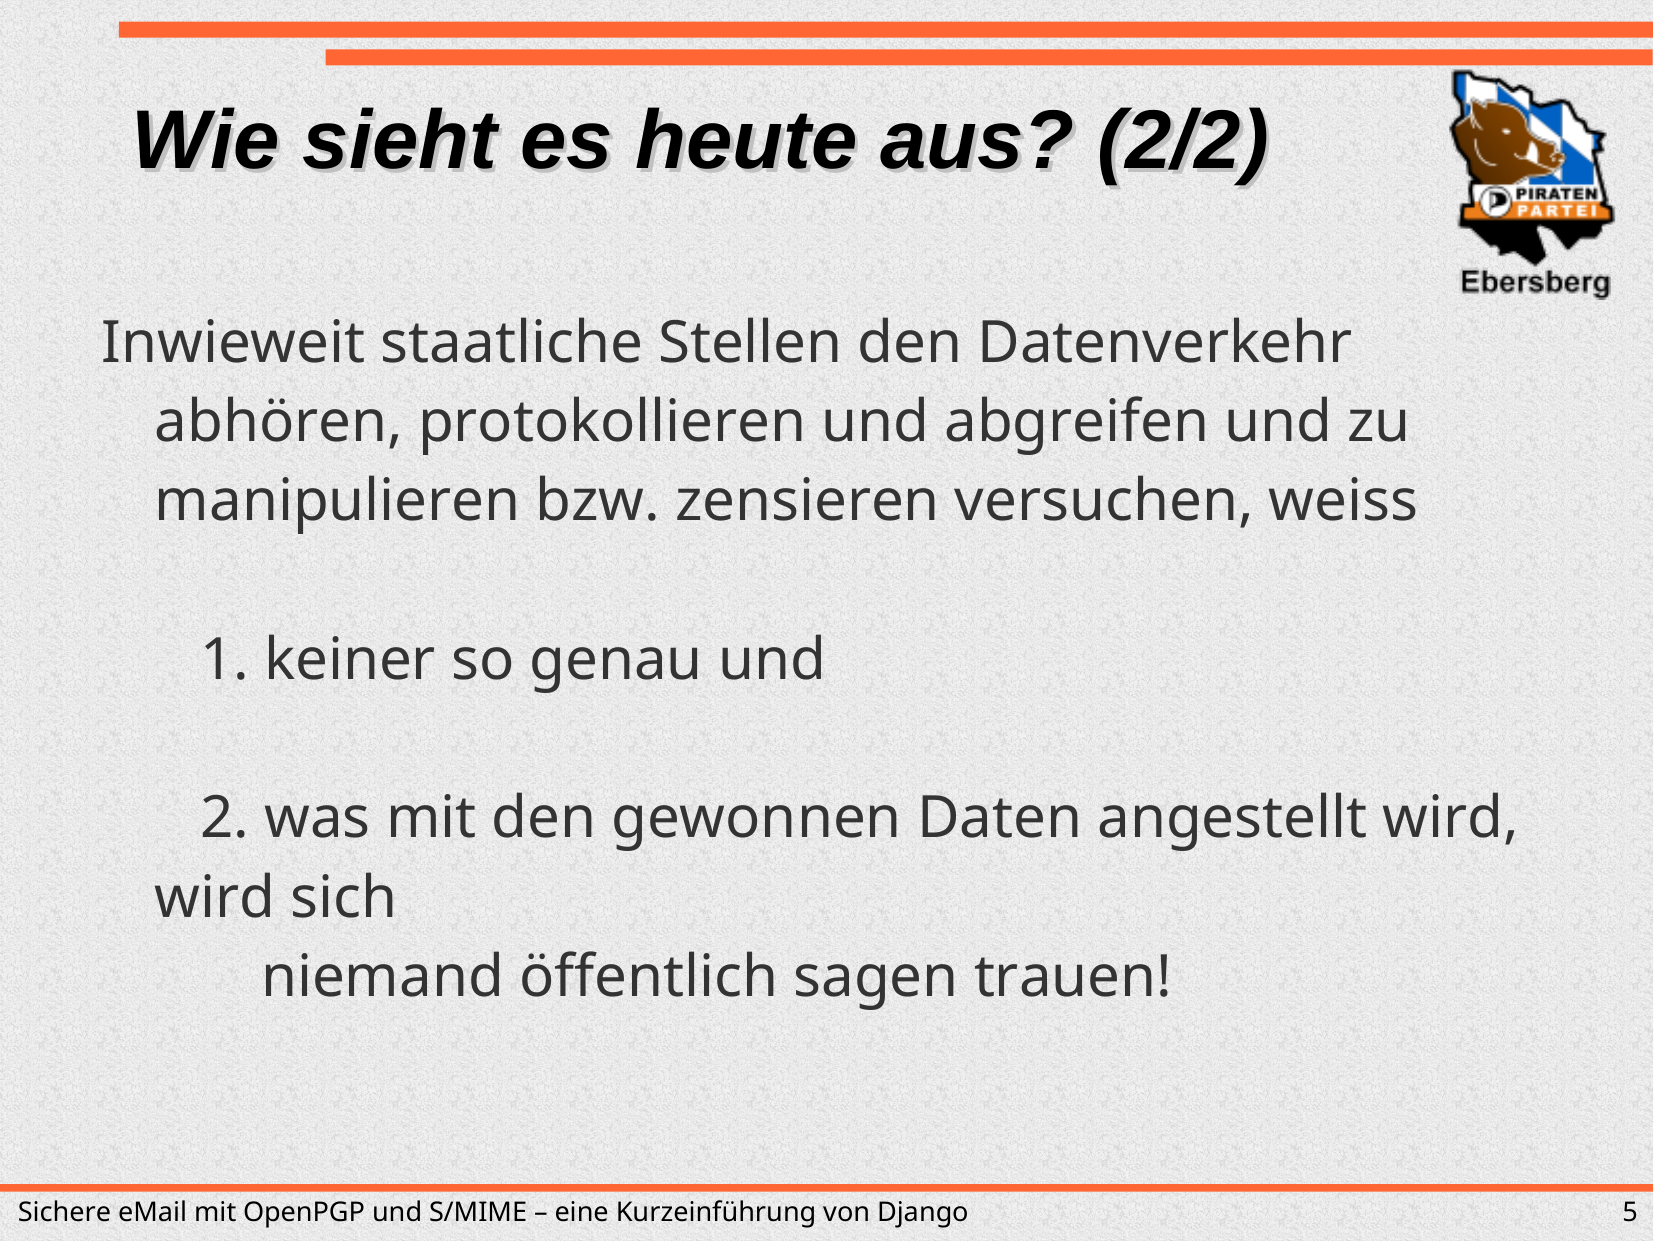

Wie sieht es heute aus? (2/2)
# Inwieweit staatliche Stellen den Datenverkehr abhören, protokollieren und abgreifen und zu manipulieren bzw. zensieren versuchen, weiss 1. keiner so genau und 2. was mit den gewonnen Daten angestellt wird, wird sich niemand öffentlich sagen trauen!